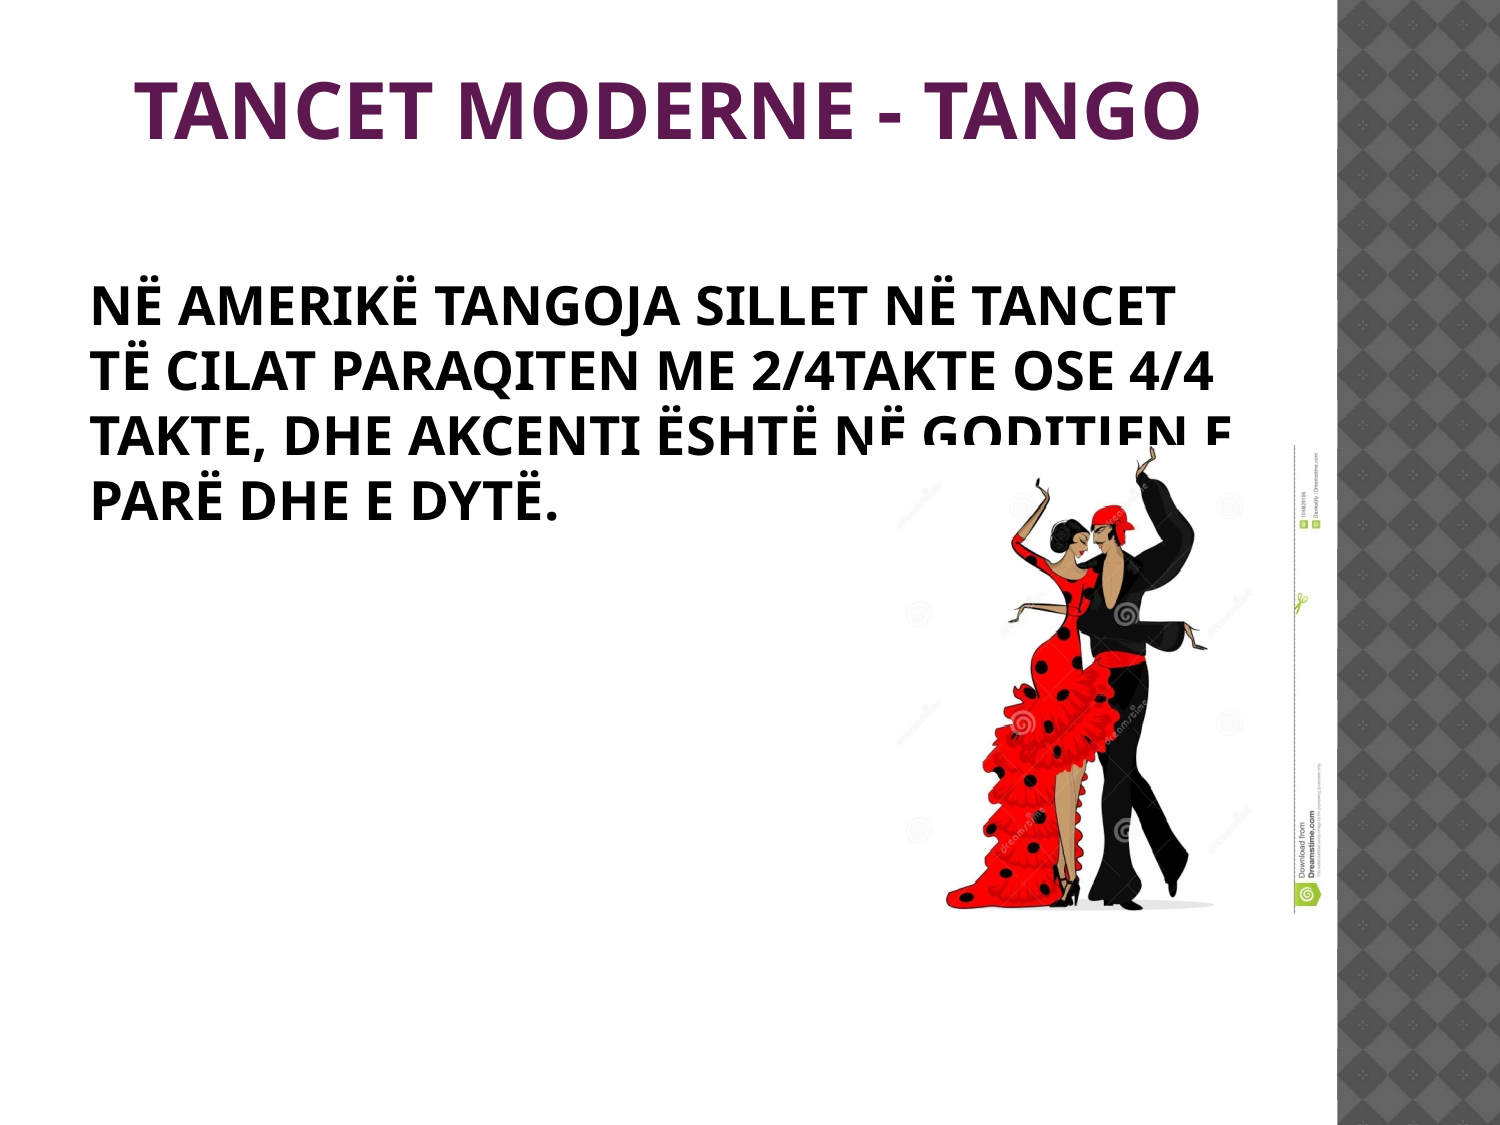

# TANCET MODERNE - TANGO
NË AMERIKË TANGOJA SILLET NË TANCET TË CILAT PARAQITEN ME 2/4TAKTE OSE 4/4 TAKTE, DHE AKCENTI ËSHTË NË GODITJEN E PARË DHE E DYTË.